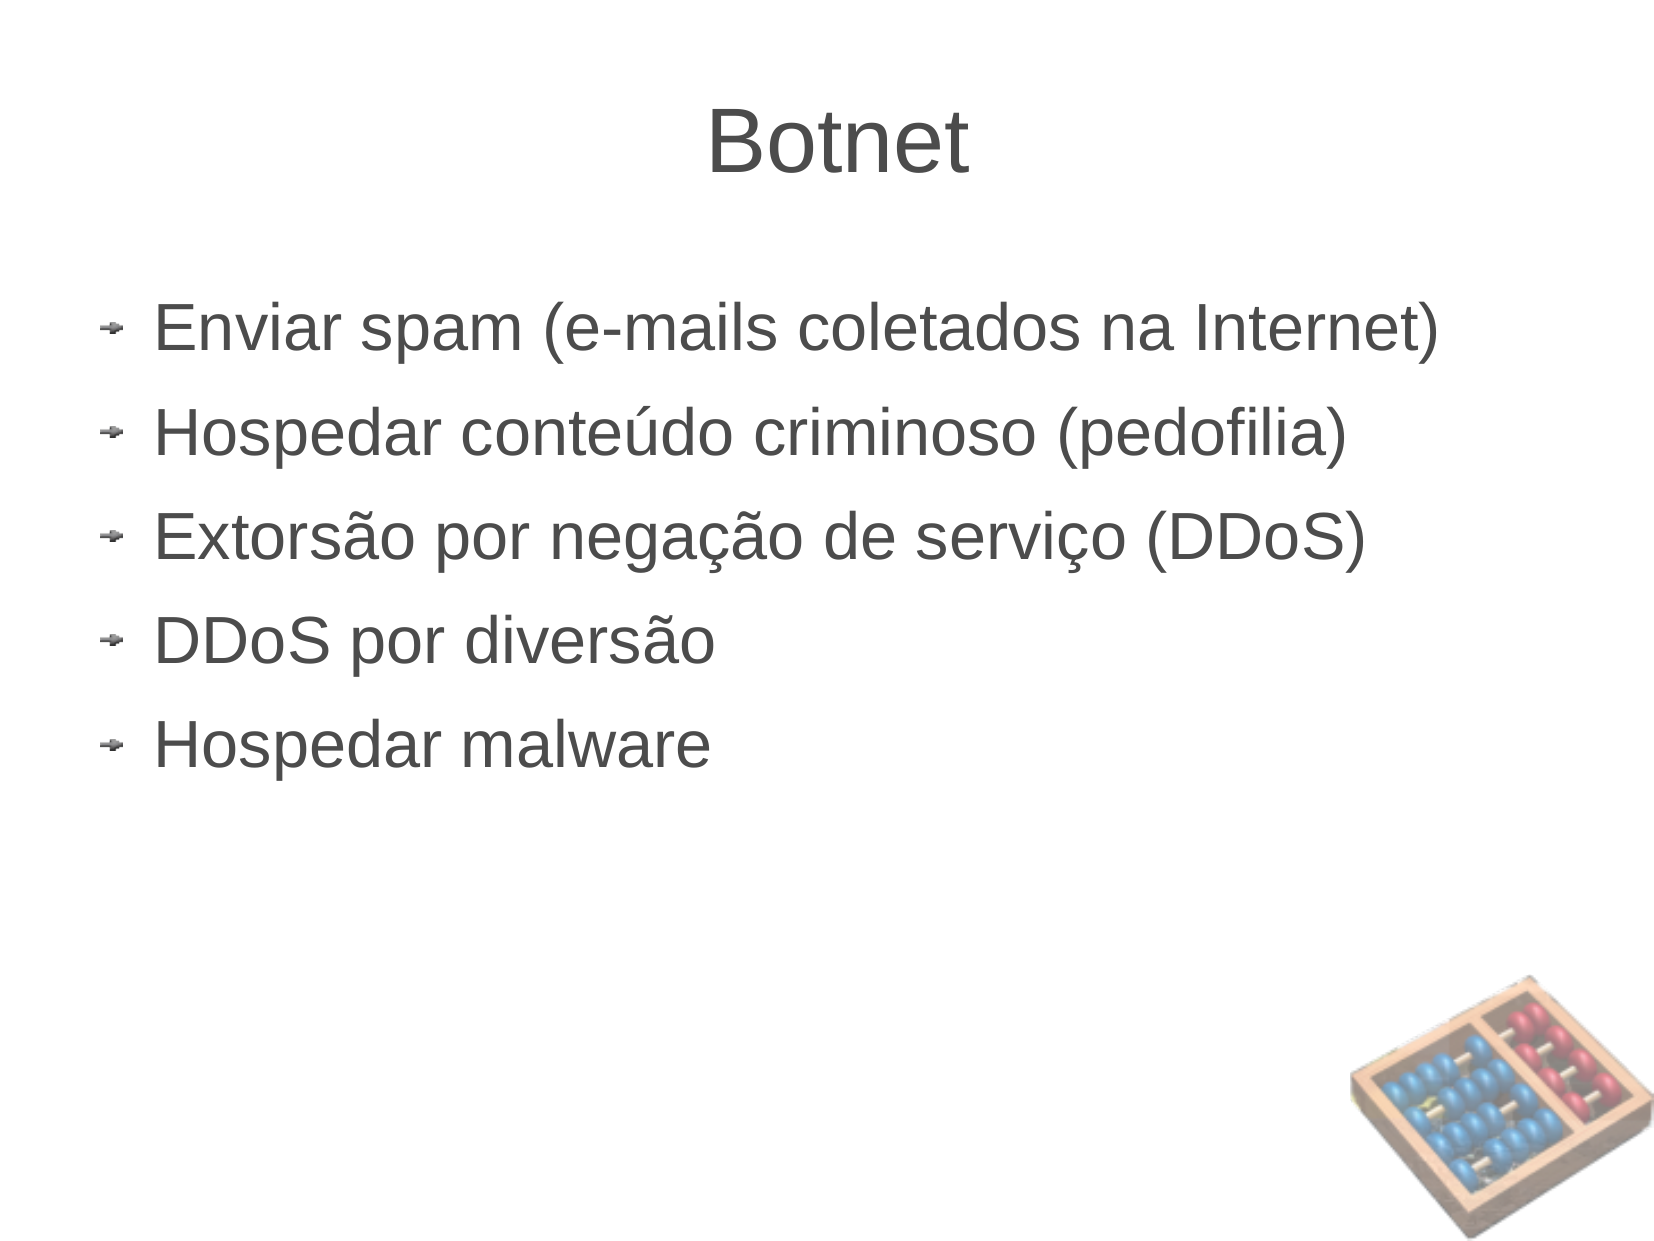

# Botnet
Enviar spam (e-mails coletados na Internet)
Hospedar conteúdo criminoso (pedofilia)
Extorsão por negação de serviço (DDoS)
DDoS por diversão
Hospedar malware